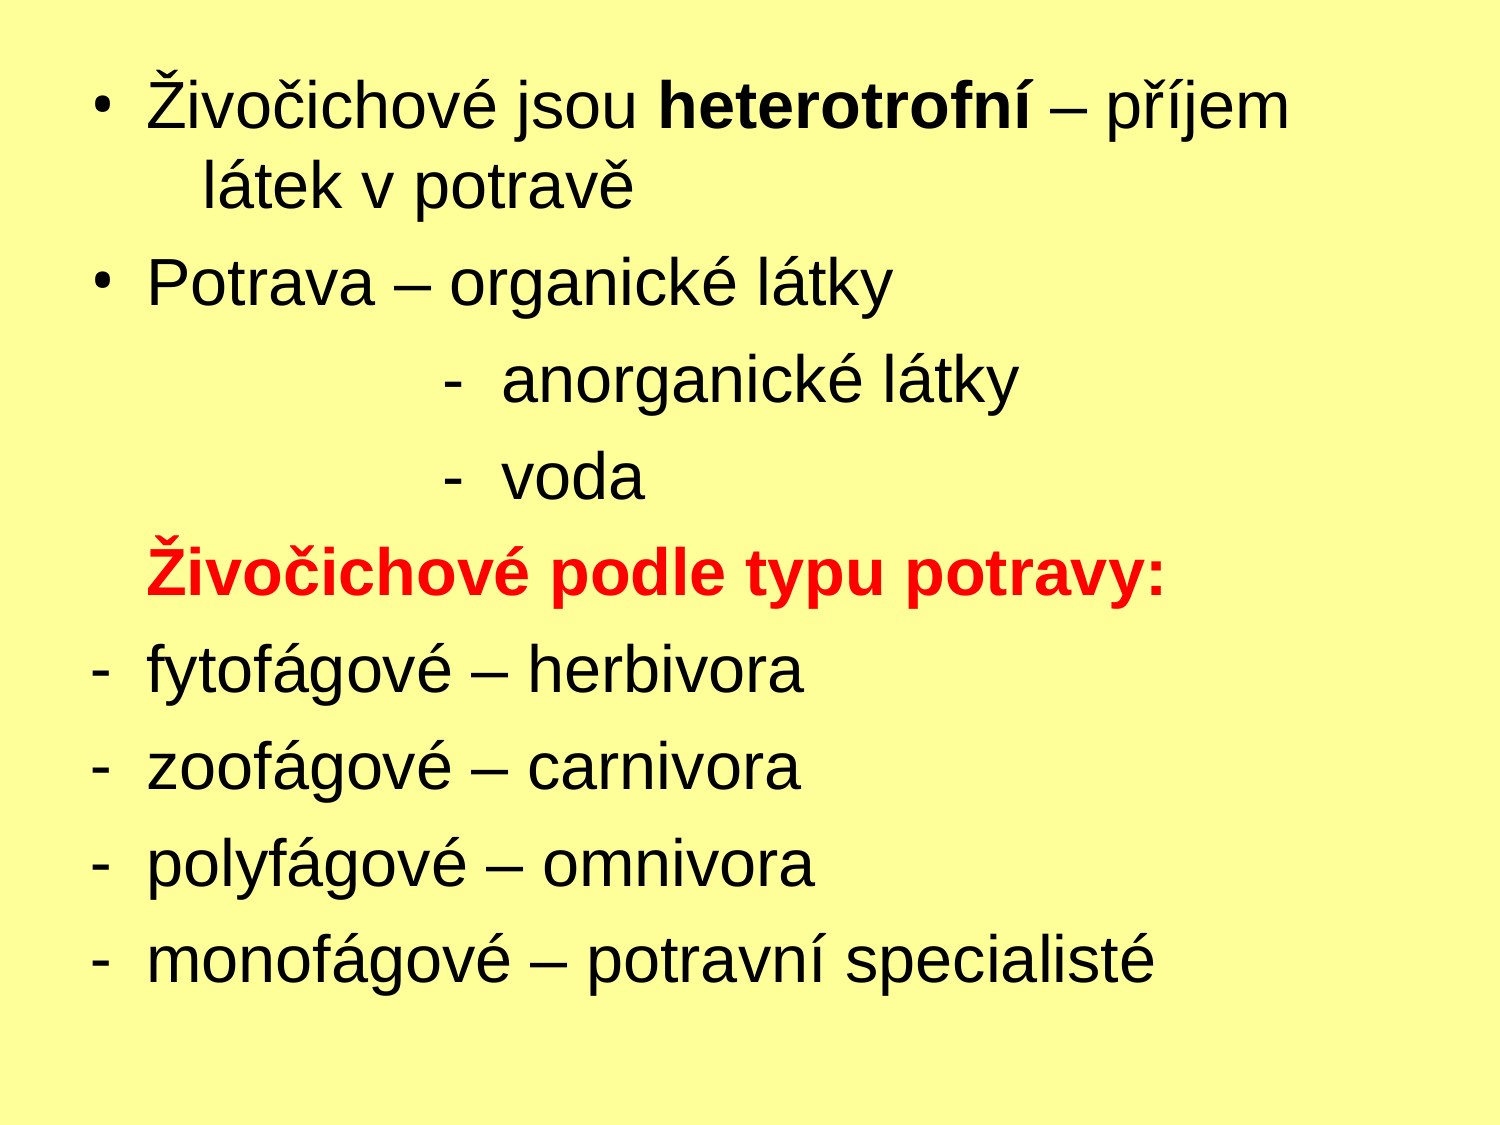

#
Živočichové jsou heterotrofní – příjem látek v potravě
Potrava – organické látky
 - anorganické látky
 - voda
Živočichové podle typu potravy:
fytofágové – herbivora
zoofágové – carnivora
polyfágové – omnivora
monofágové – potravní specialisté